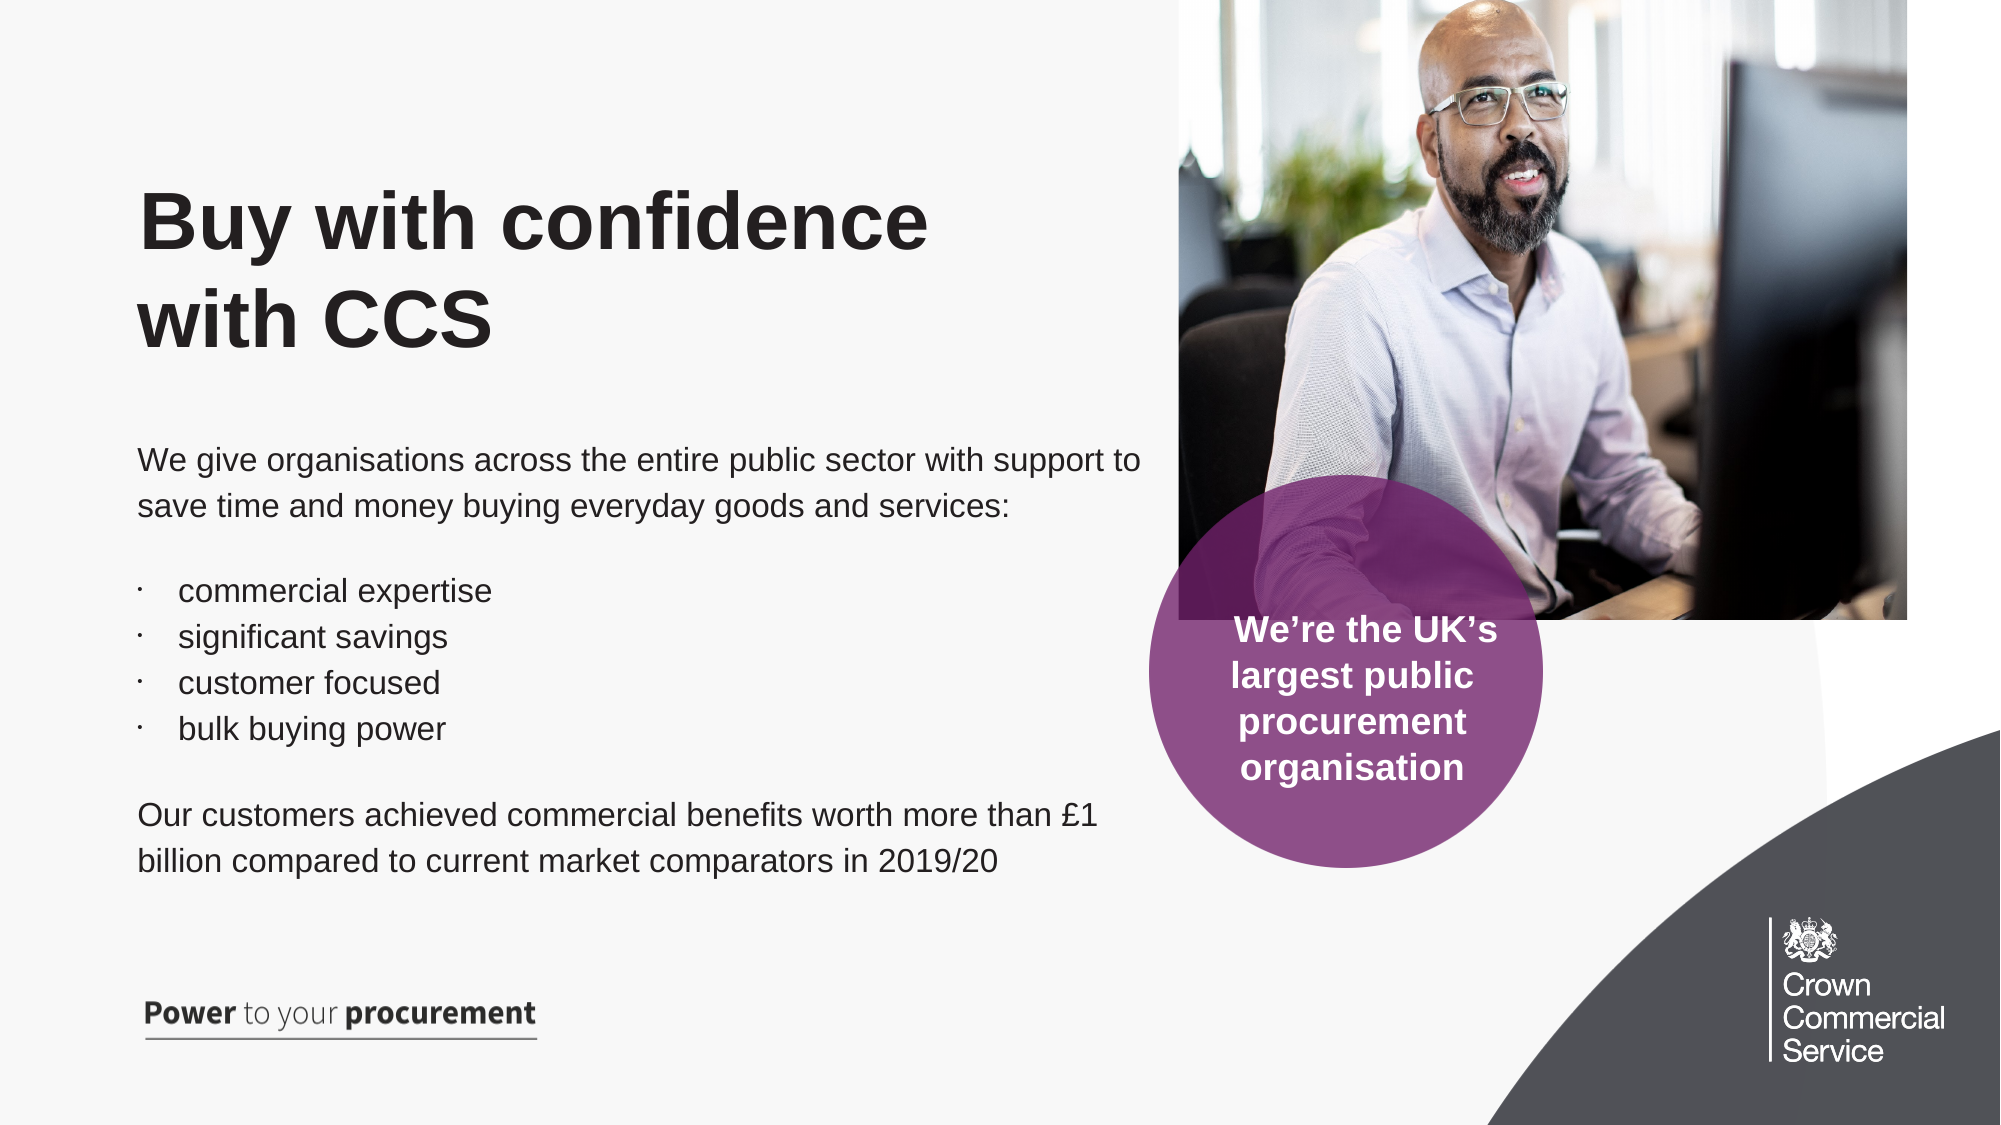

# Buy with confidence with CCS
We give organisations across the entire public sector with support to save time and money buying everyday goods and services:
commercial expertise
significant savings
customer focused
bulk buying power
Our customers achieved commercial benefits worth more than £1 billion compared to current market comparators in 2019/20
We’re the UK’s largest public procurement organisation